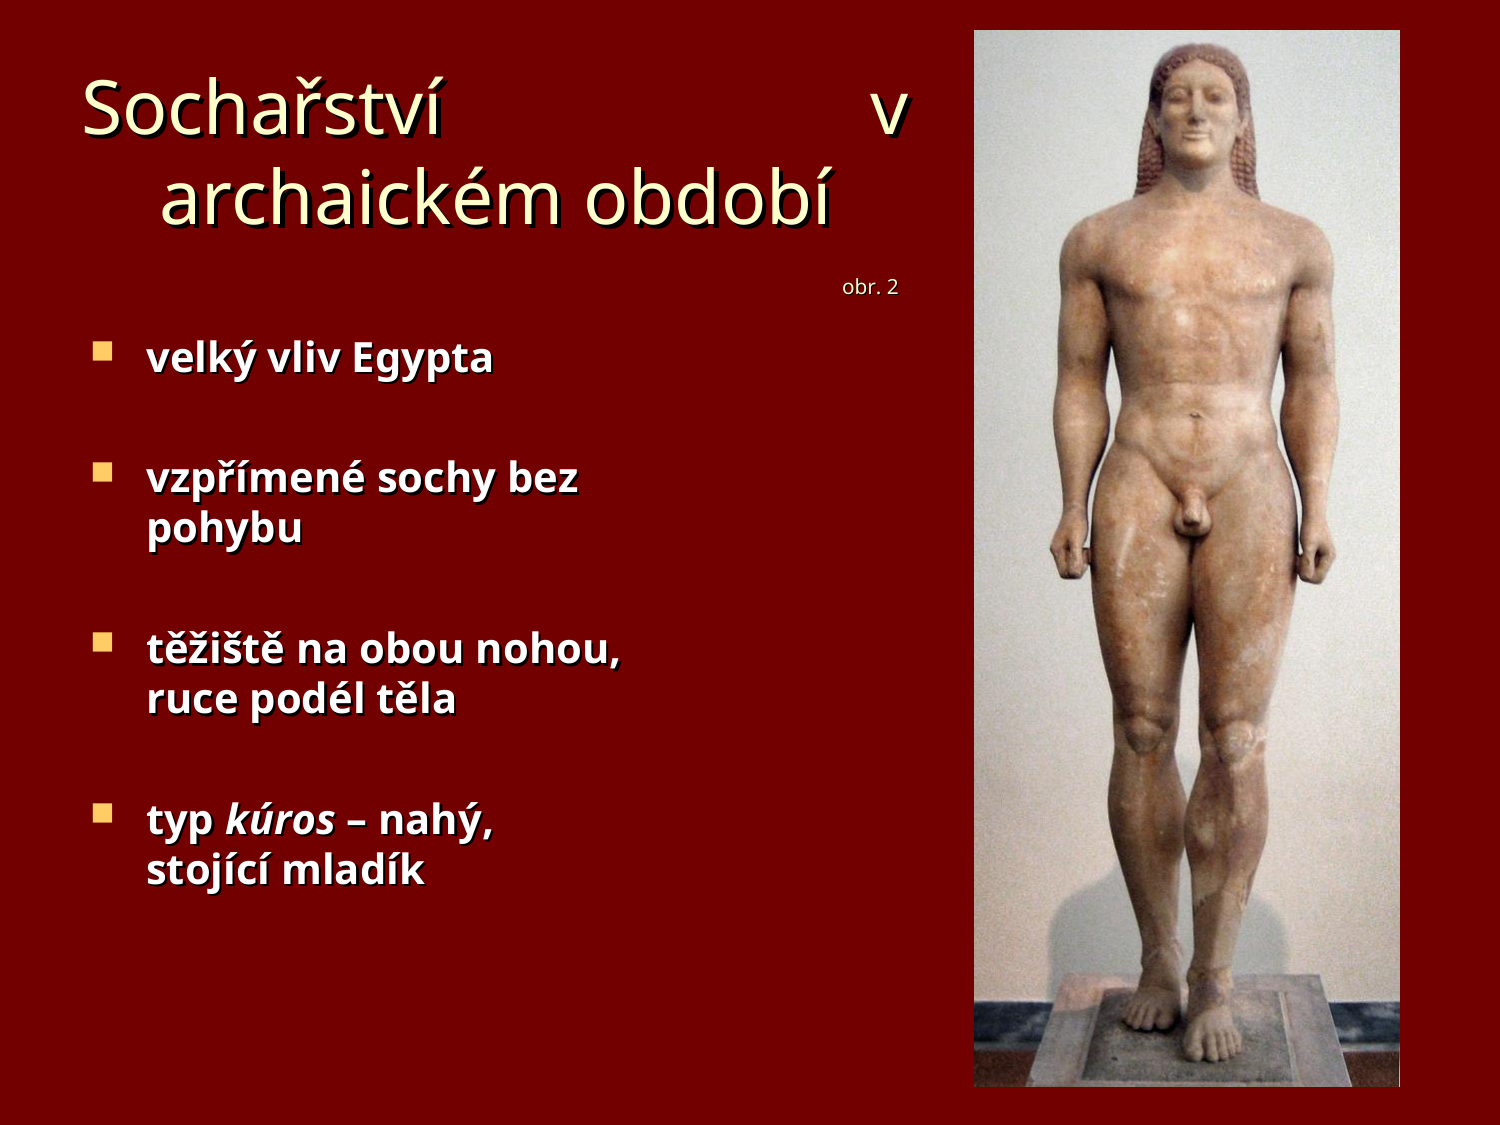

# Sochařství v archaickém období obr. 2
velký vliv Egypta
vzpřímené sochy bez pohybu
těžiště na obou nohou, ruce podél těla
typ kúros – nahý, stojící mladík